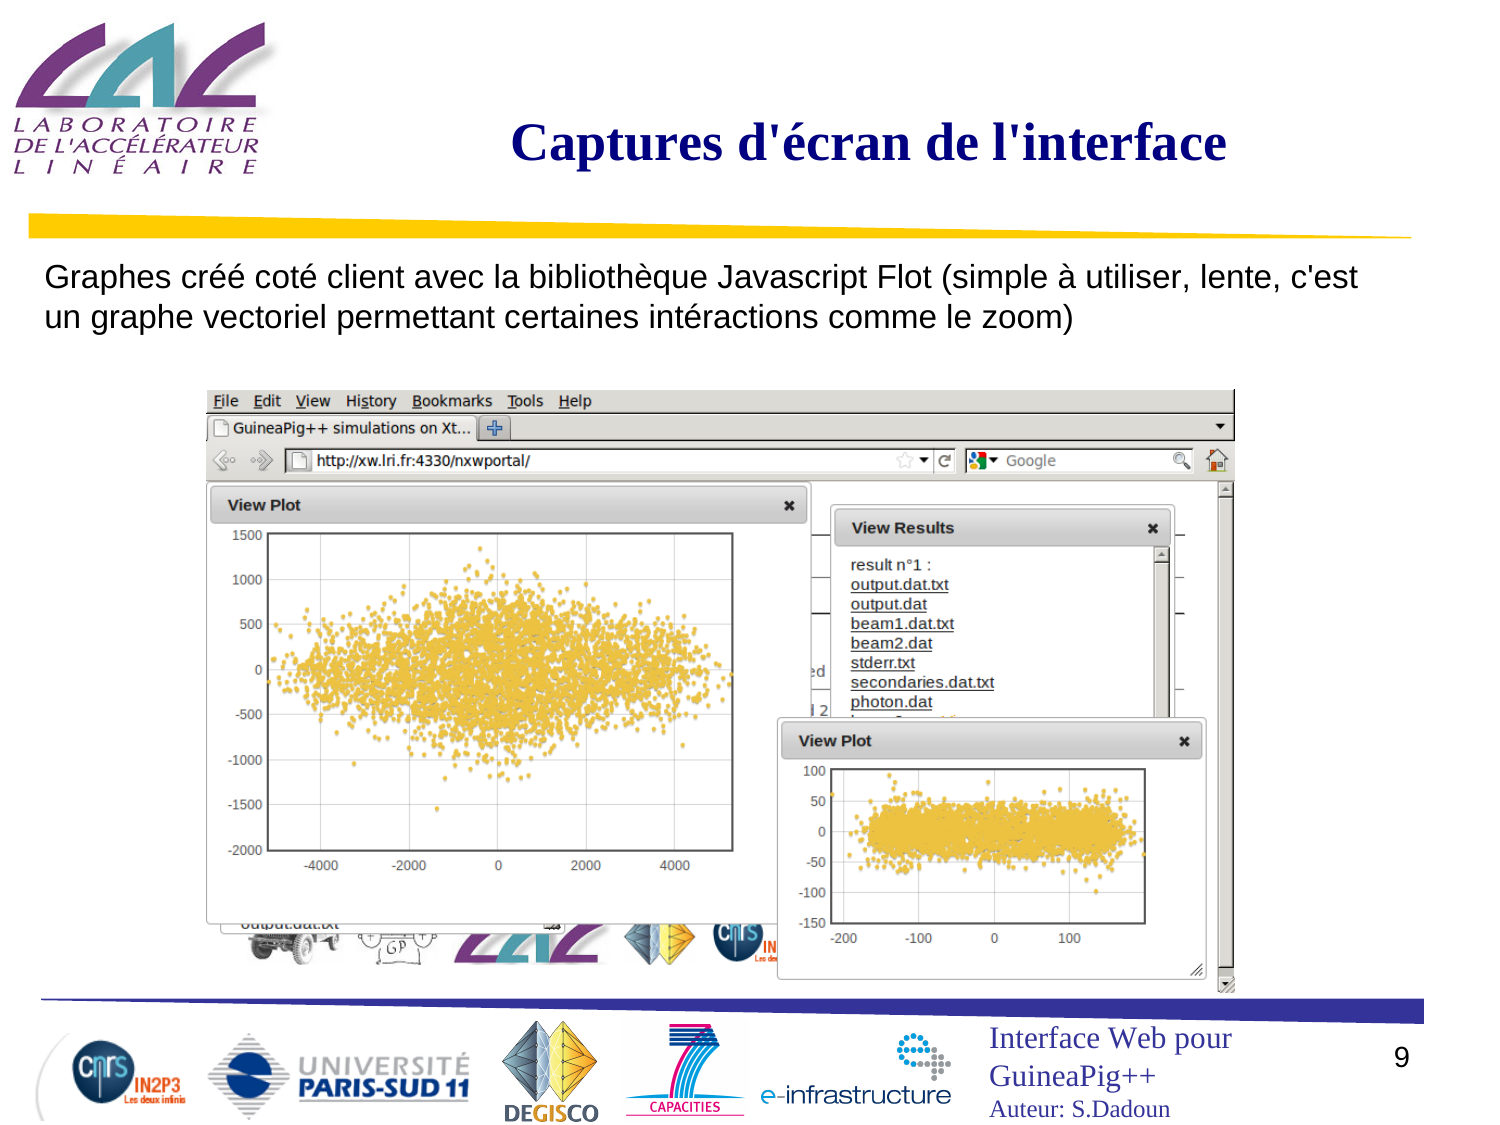

# Captures d'écran de l'interface
Graphes créé coté client avec la bibliothèque Javascript Flot (simple à utiliser, lente, c'est un graphe vectoriel permettant certaines intéractions comme le zoom)